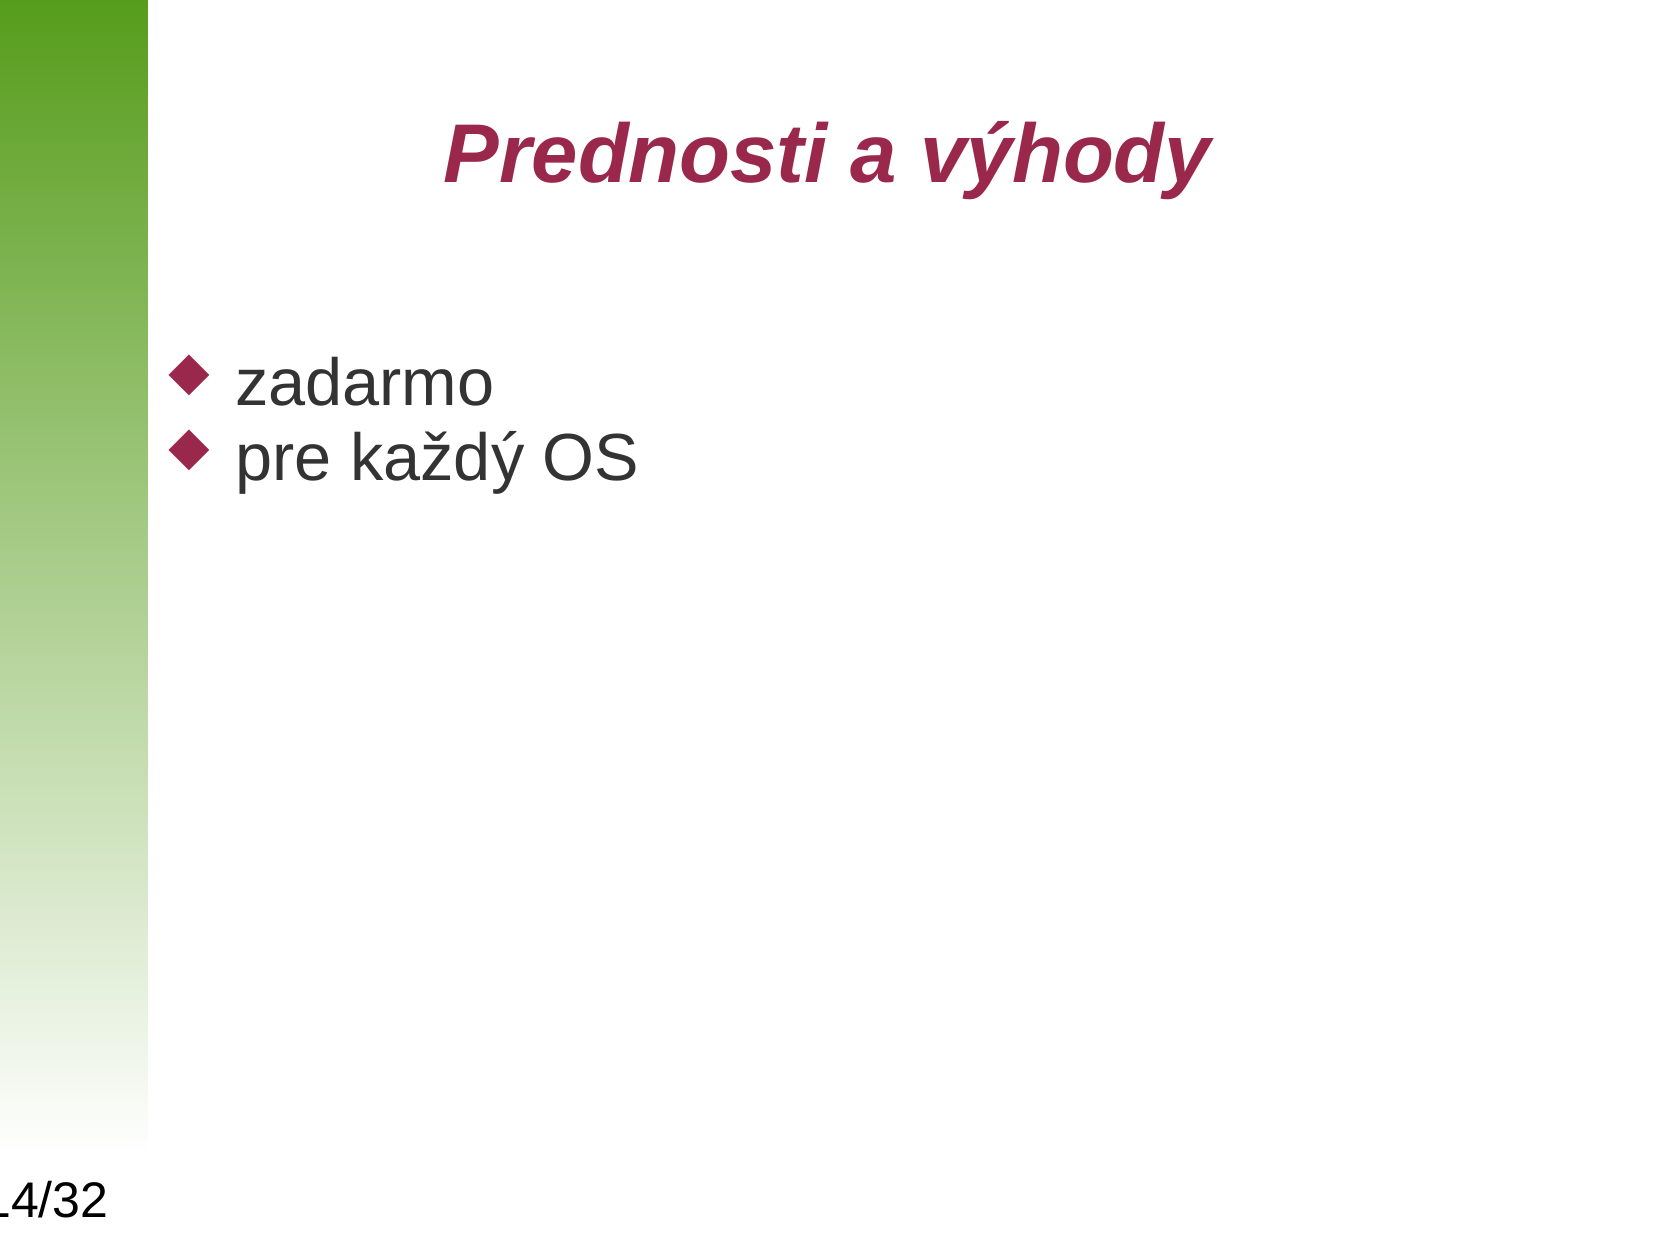

# Prednosti a výhody
zadarmo
pre každý OS